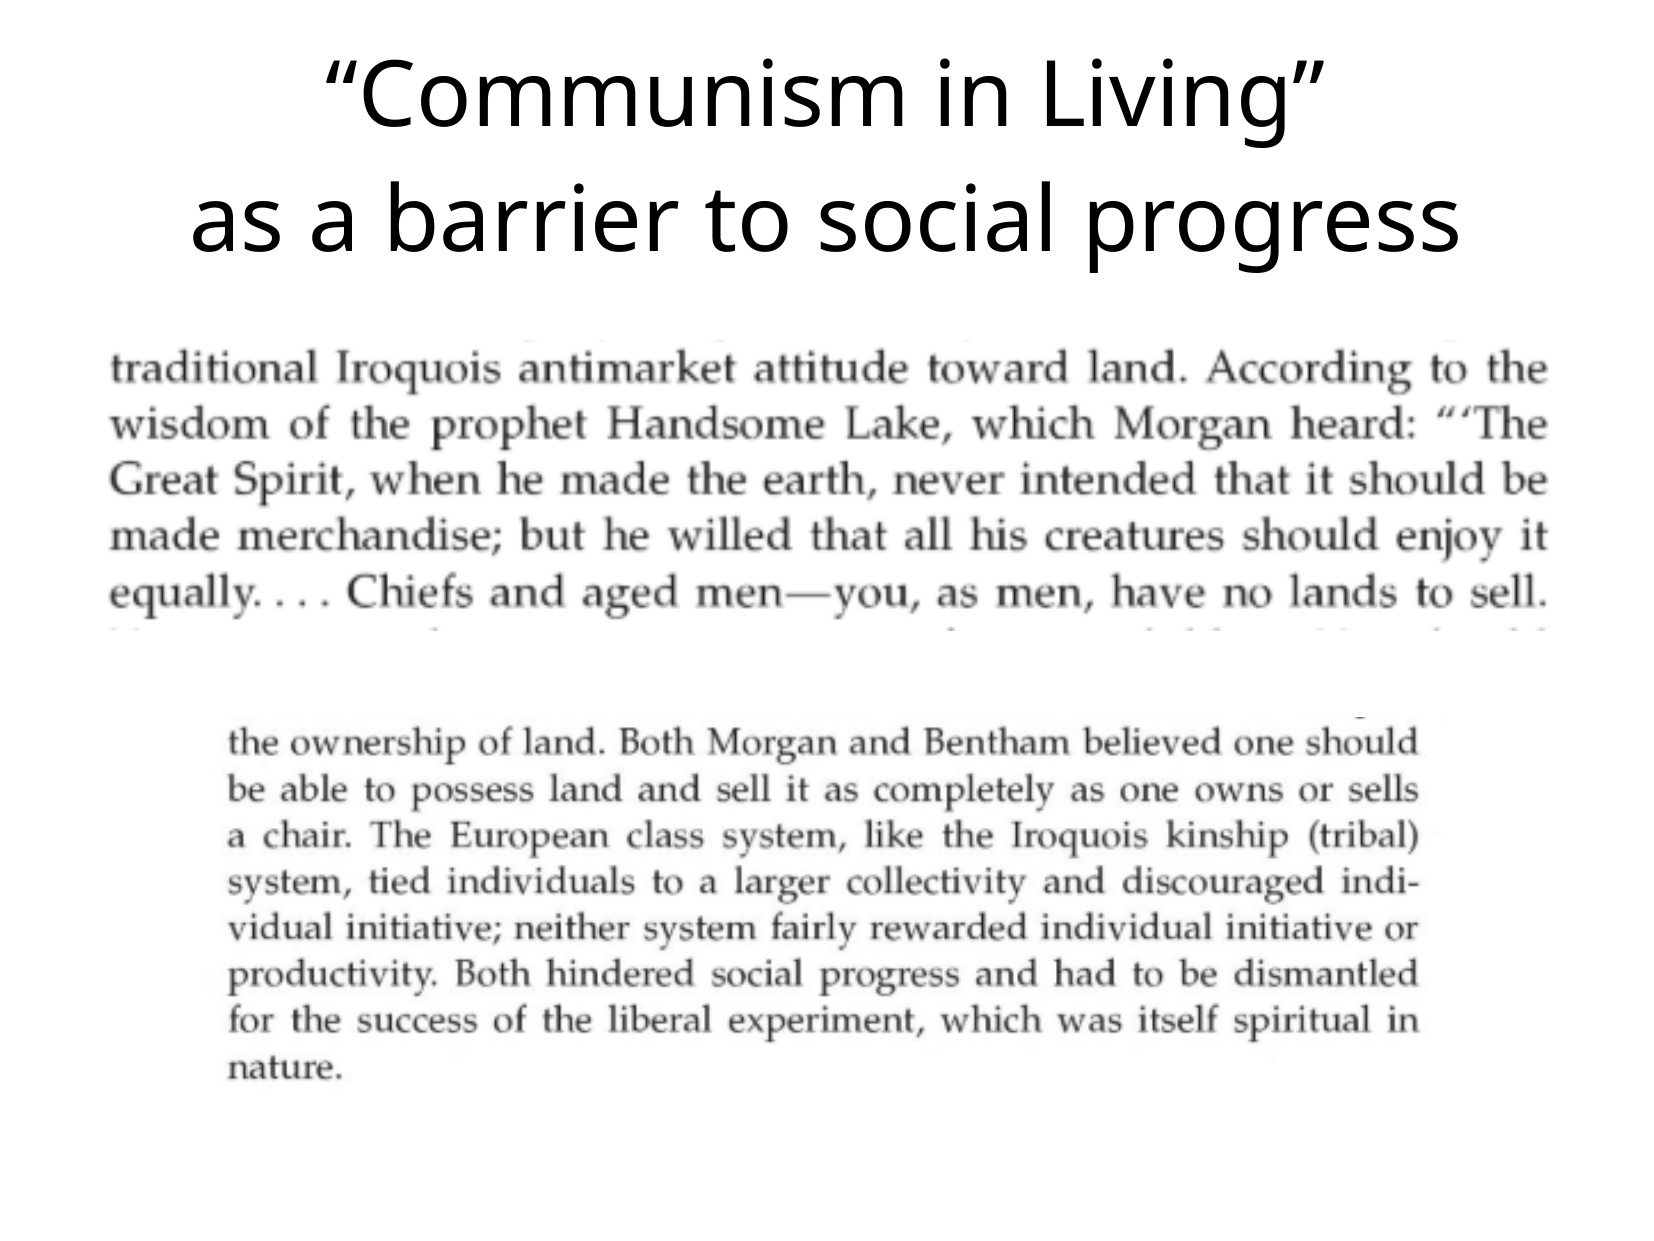

# “Communism in Living” as a barrier to social progress